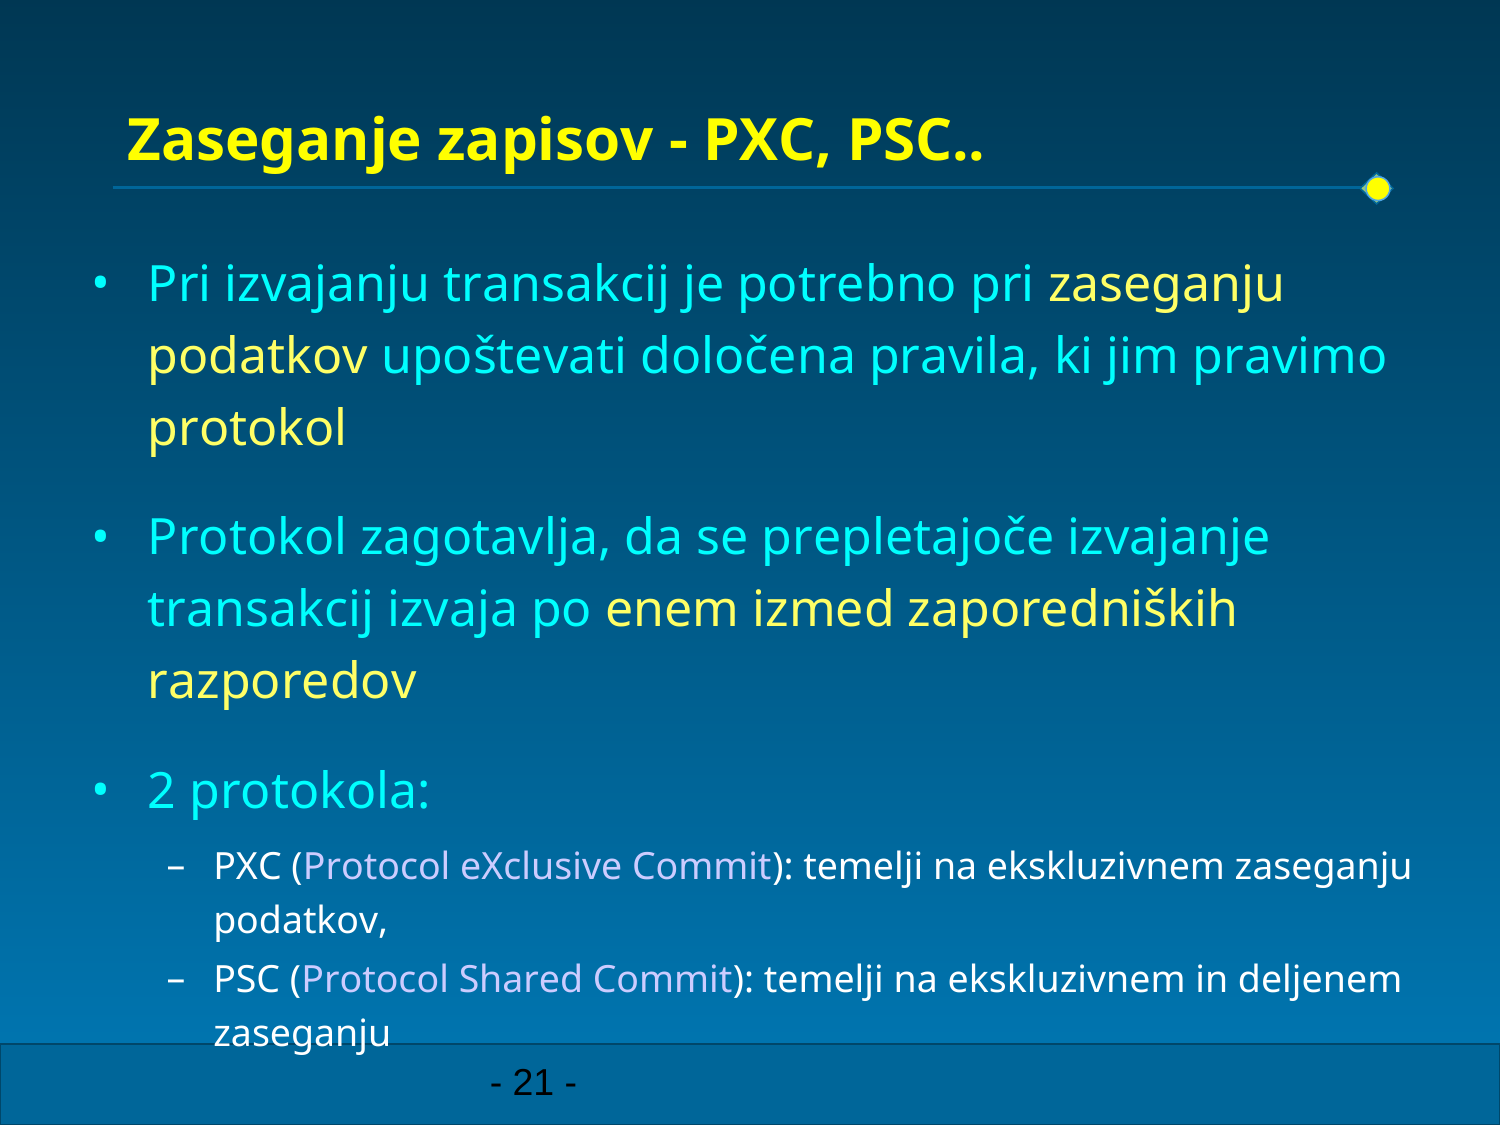

# Zaseganje zapisov - PXC, PSC..
Pri izvajanju transakcij je potrebno pri zaseganju podatkov upoštevati določena pravila, ki jim pravimo protokol
Protokol zagotavlja, da se prepletajoče izvajanje transakcij izvaja po enem izmed zaporedniških razporedov
2 protokola:
PXC (Protocol eXclusive Commit): temelji na ekskluzivnem zaseganju podatkov,
PSC (Protocol Shared Commit): temelji na ekskluzivnem in deljenem zaseganju